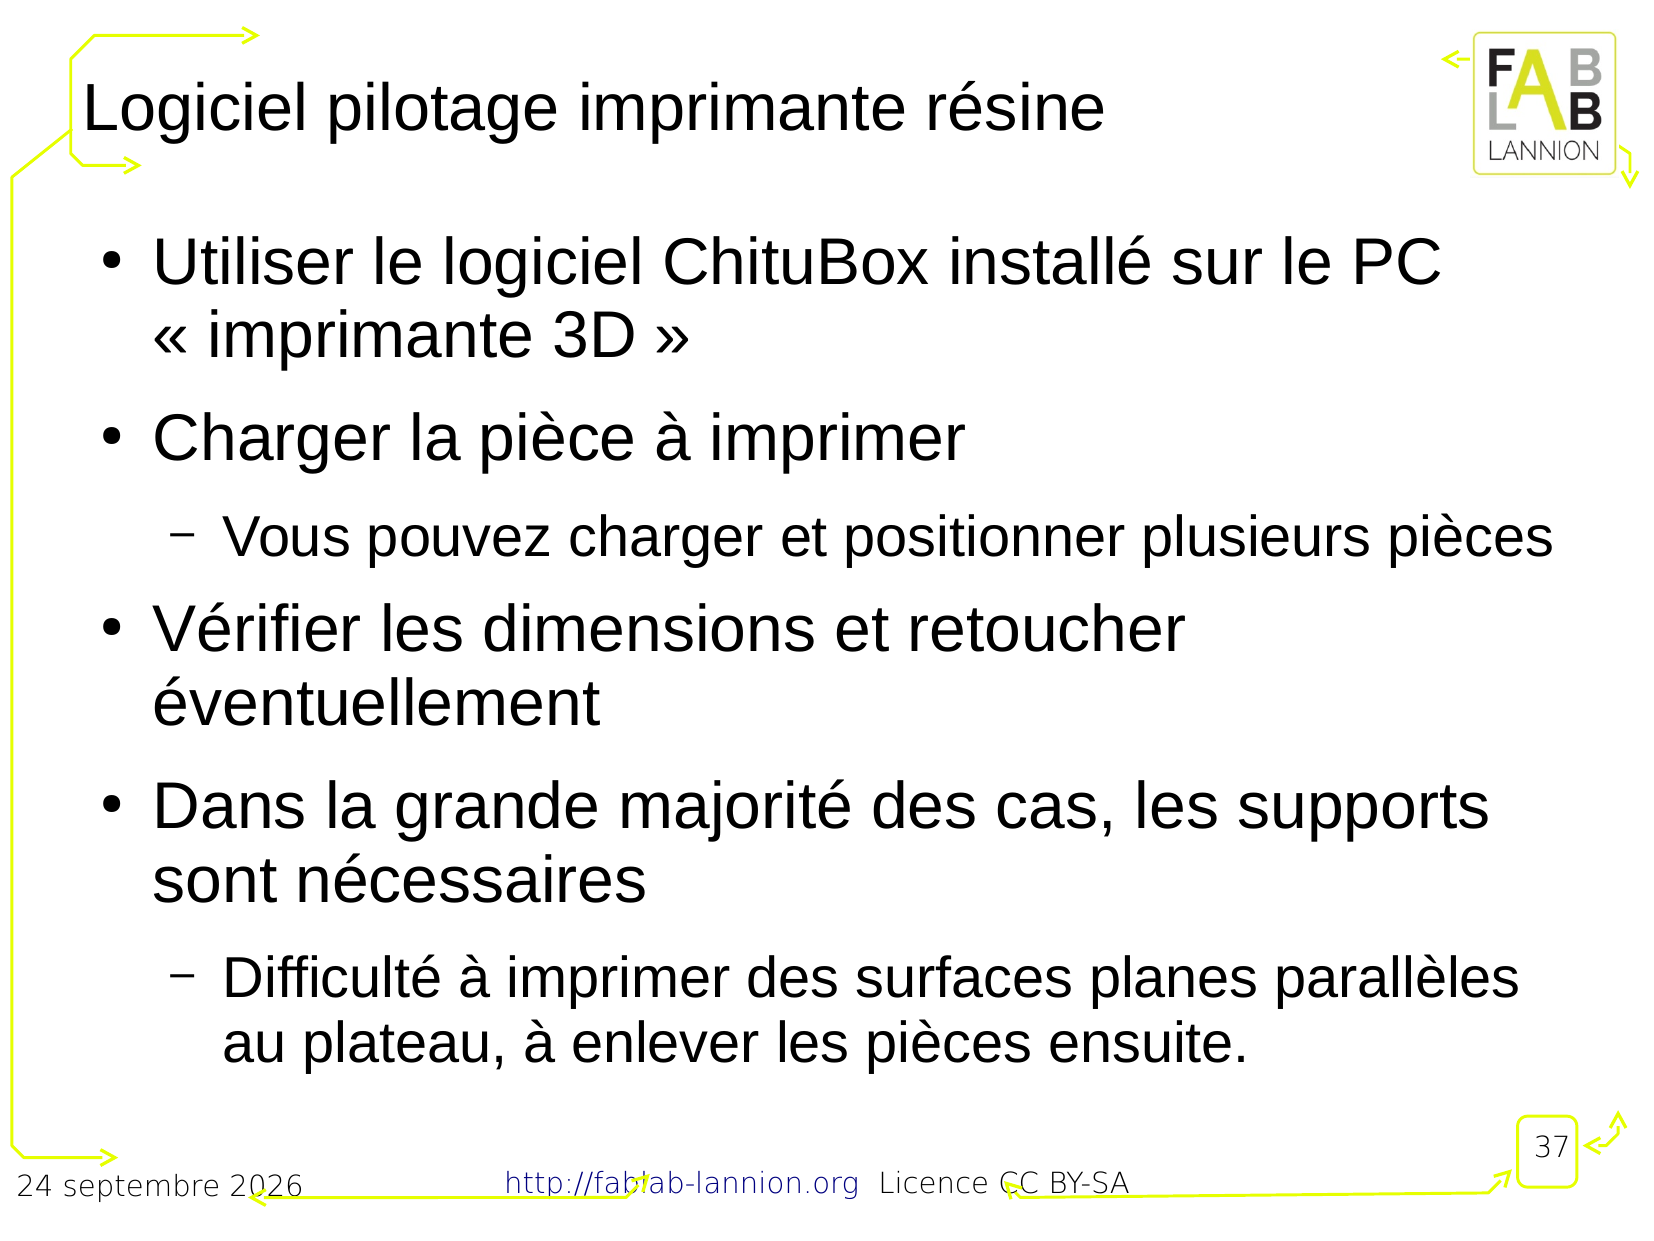

# Logiciel pilotage imprimante résine
Utiliser le logiciel ChituBox installé sur le PC « imprimante 3D »
Charger la pièce à imprimer
Vous pouvez charger et positionner plusieurs pièces
Vérifier les dimensions et retoucher éventuellement
Dans la grande majorité des cas, les supports sont nécessaires
Difficulté à imprimer des surfaces planes parallèles au plateau, à enlever les pièces ensuite.
37